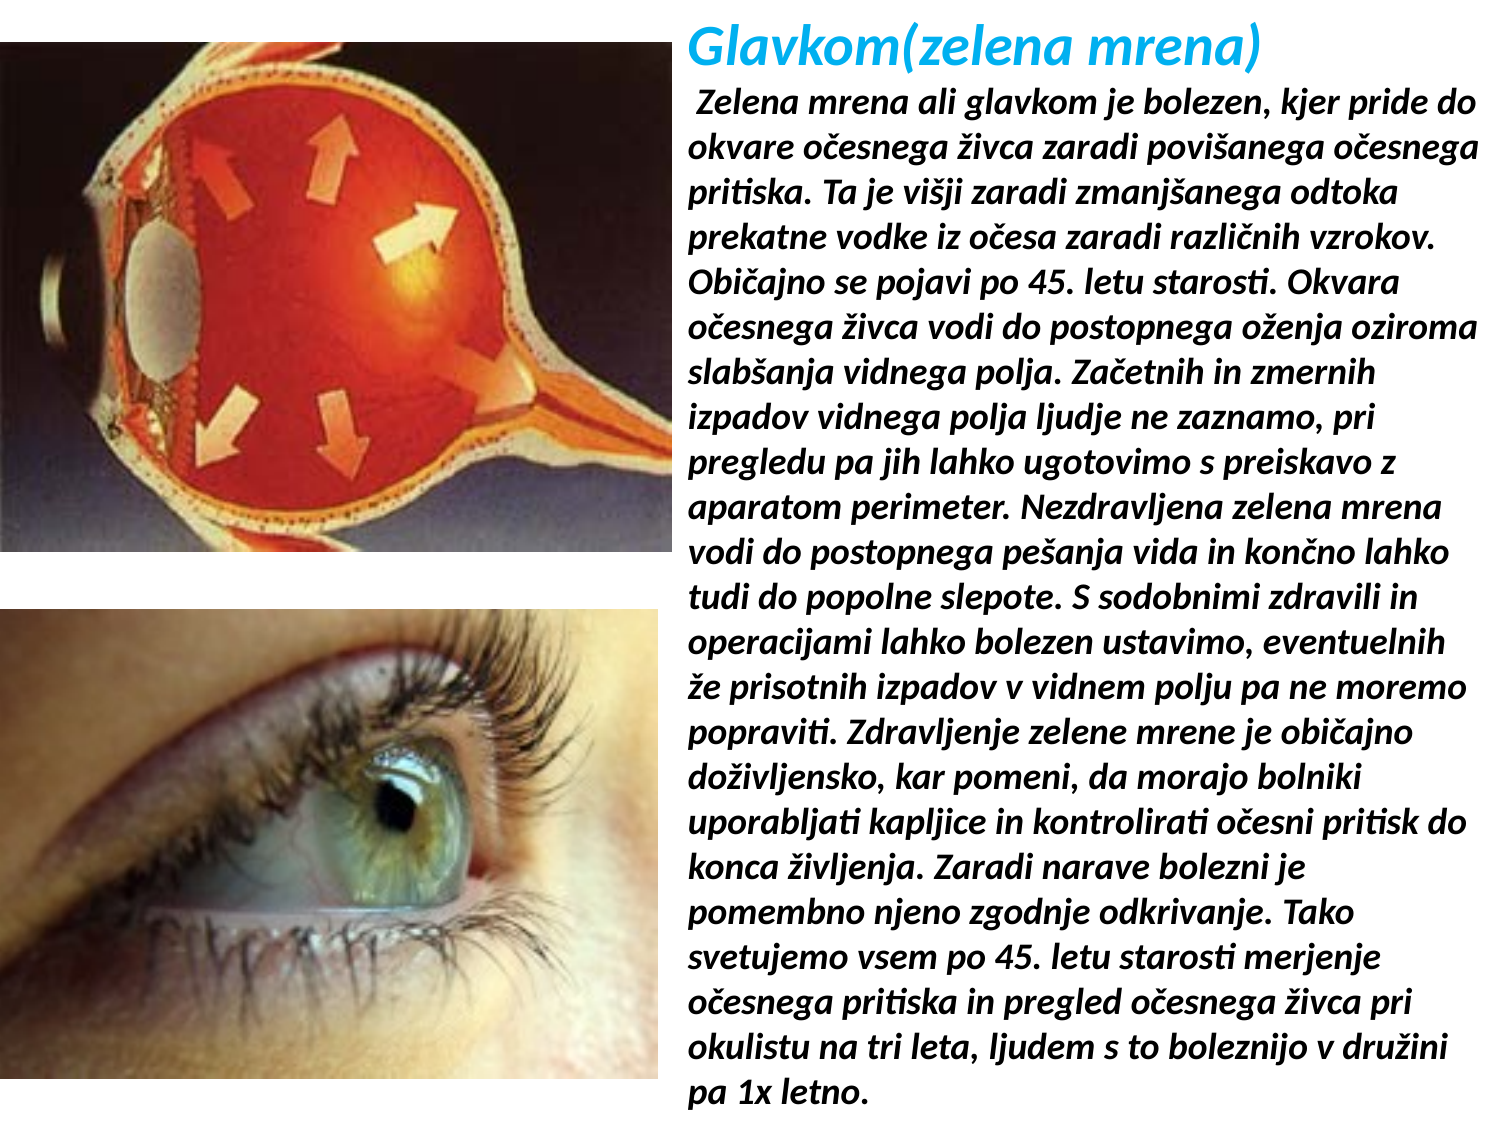

Glavkom(zelena mrena)
 Zelena mrena ali glavkom je bolezen, kjer pride do okvare očesnega živca zaradi povišanega očesnega pritiska. Ta je višji zaradi zmanjšanega odtoka prekatne vodke iz očesa zaradi različnih vzrokov. Običajno se pojavi po 45. letu starosti. Okvara očesnega živca vodi do postopnega oženja oziroma slabšanja vidnega polja. Začetnih in zmernih izpadov vidnega polja ljudje ne zaznamo, pri pregledu pa jih lahko ugotovimo s preiskavo z aparatom perimeter. Nezdravljena zelena mrena vodi do postopnega pešanja vida in končno lahko tudi do popolne slepote. S sodobnimi zdravili in operacijami lahko bolezen ustavimo, eventuelnih že prisotnih izpadov v vidnem polju pa ne moremo popraviti. Zdravljenje zelene mrene je običajno doživljensko, kar pomeni, da morajo bolniki uporabljati kapljice in kontrolirati očesni pritisk do konca življenja. Zaradi narave bolezni je pomembno njeno zgodnje odkrivanje. Tako svetujemo vsem po 45. letu starosti merjenje očesnega pritiska in pregled očesnega živca pri okulistu na tri leta, ljudem s to boleznijo v družini pa 1x letno.